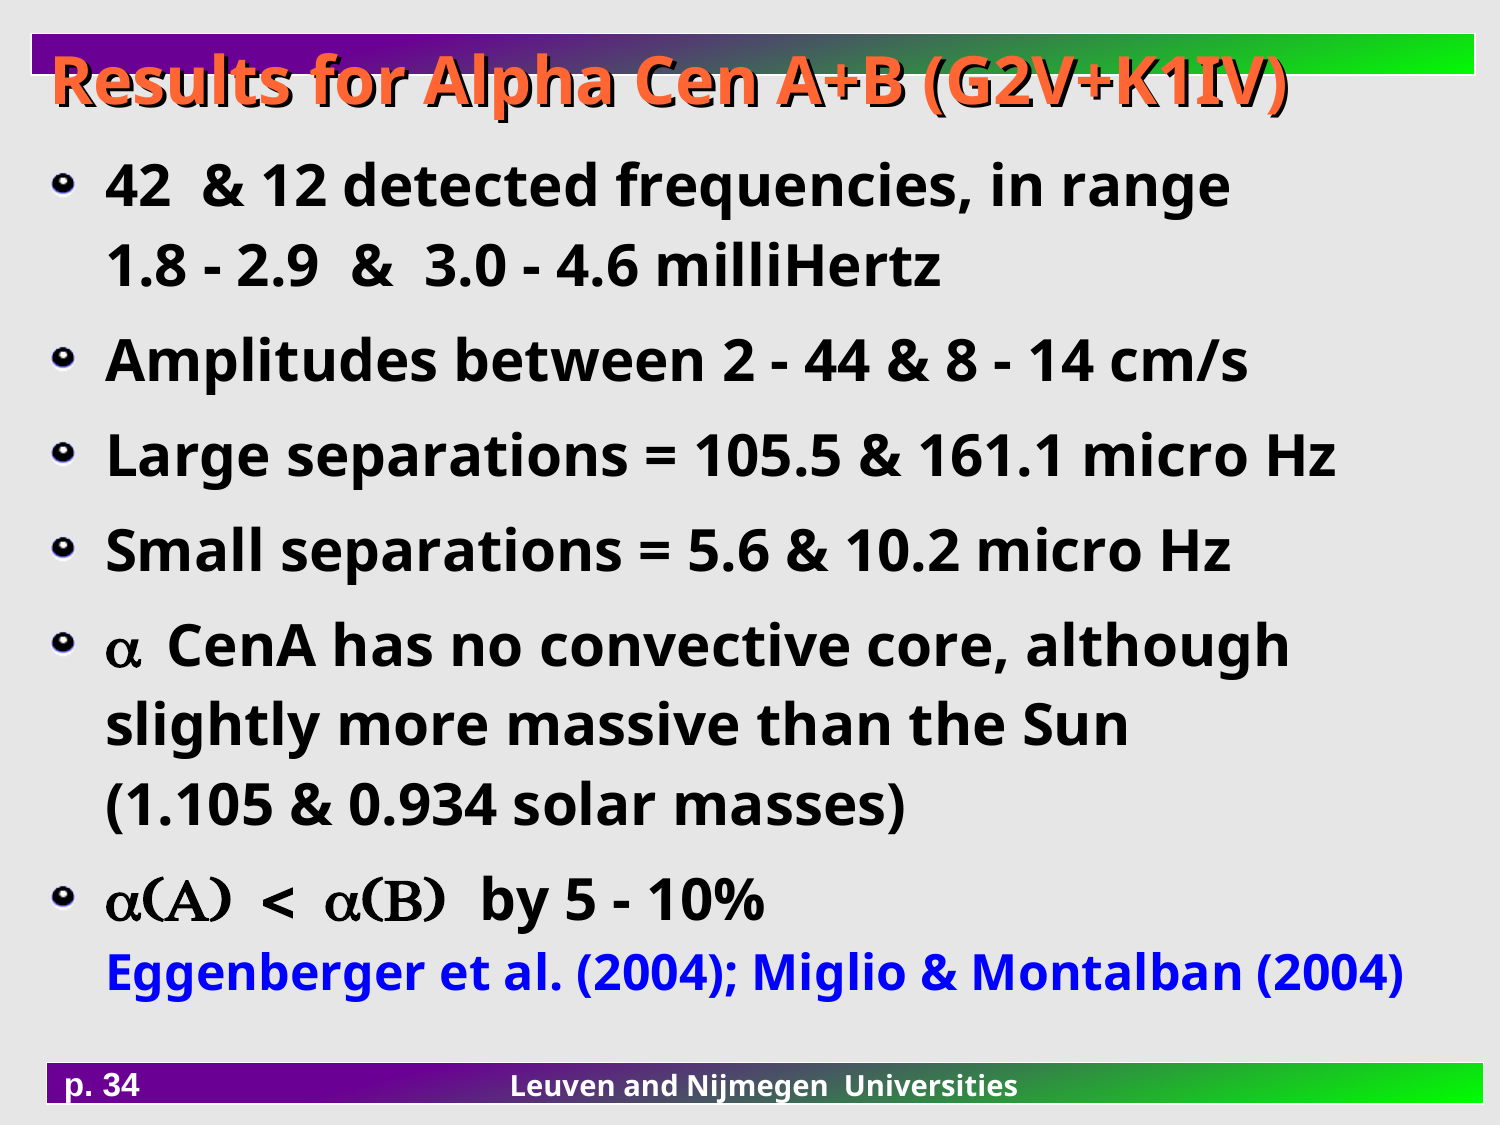

# Results for Alpha Cen A+B (G2V+K1IV)
42 & 12 detected frequencies, in range
1.8 - 2.9 & 3.0 - 4.6 milliHertz
Amplitudes between 2 - 44 & 8 - 14 cm/s
Large separations = 105.5 & 161.1 micro Hz
Small separations = 5.6 & 10.2 micro Hz
 CenA has no convective core, although slightly more massive than the Sun
(1.105 & 0.934 solar masses)
(A) < (B) by 5 - 10%
Eggenberger et al. (2004); Miglio & Montalban (2004)